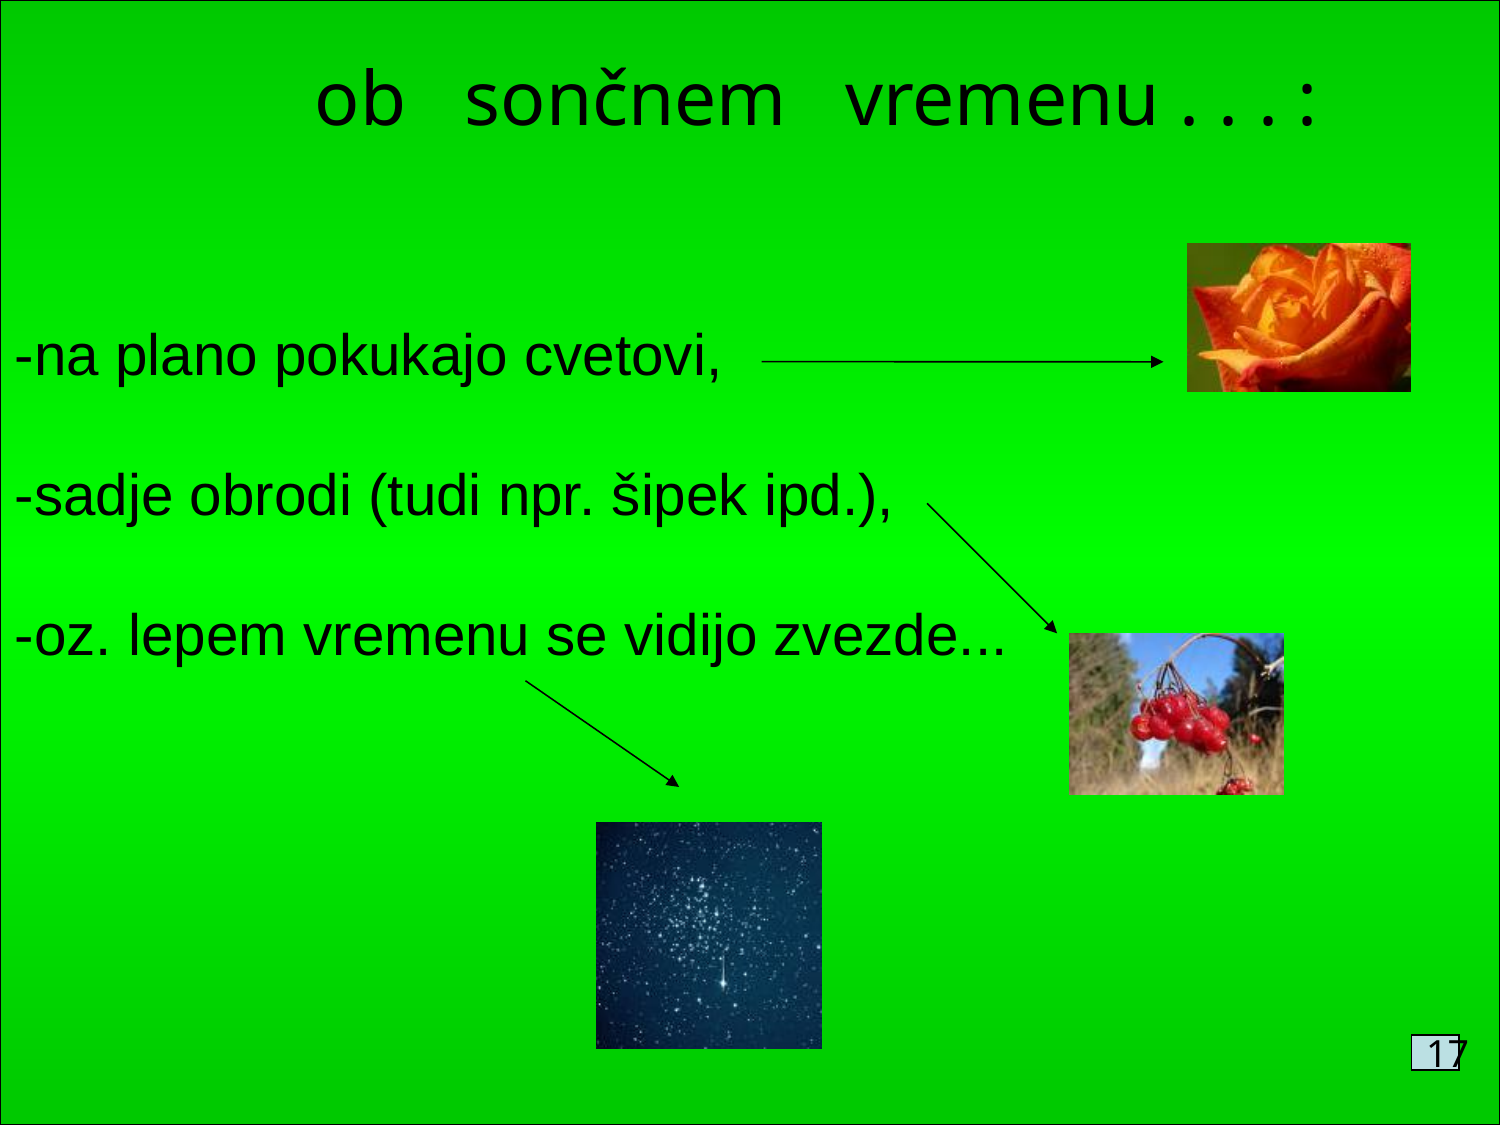

-na plano pokukajo cvetovi,
-sadje obrodi (tudi npr. šipek ipd.),
-oz. lepem vremenu se vidijo zvezde...
ob sončnem vremenu . . . :
17